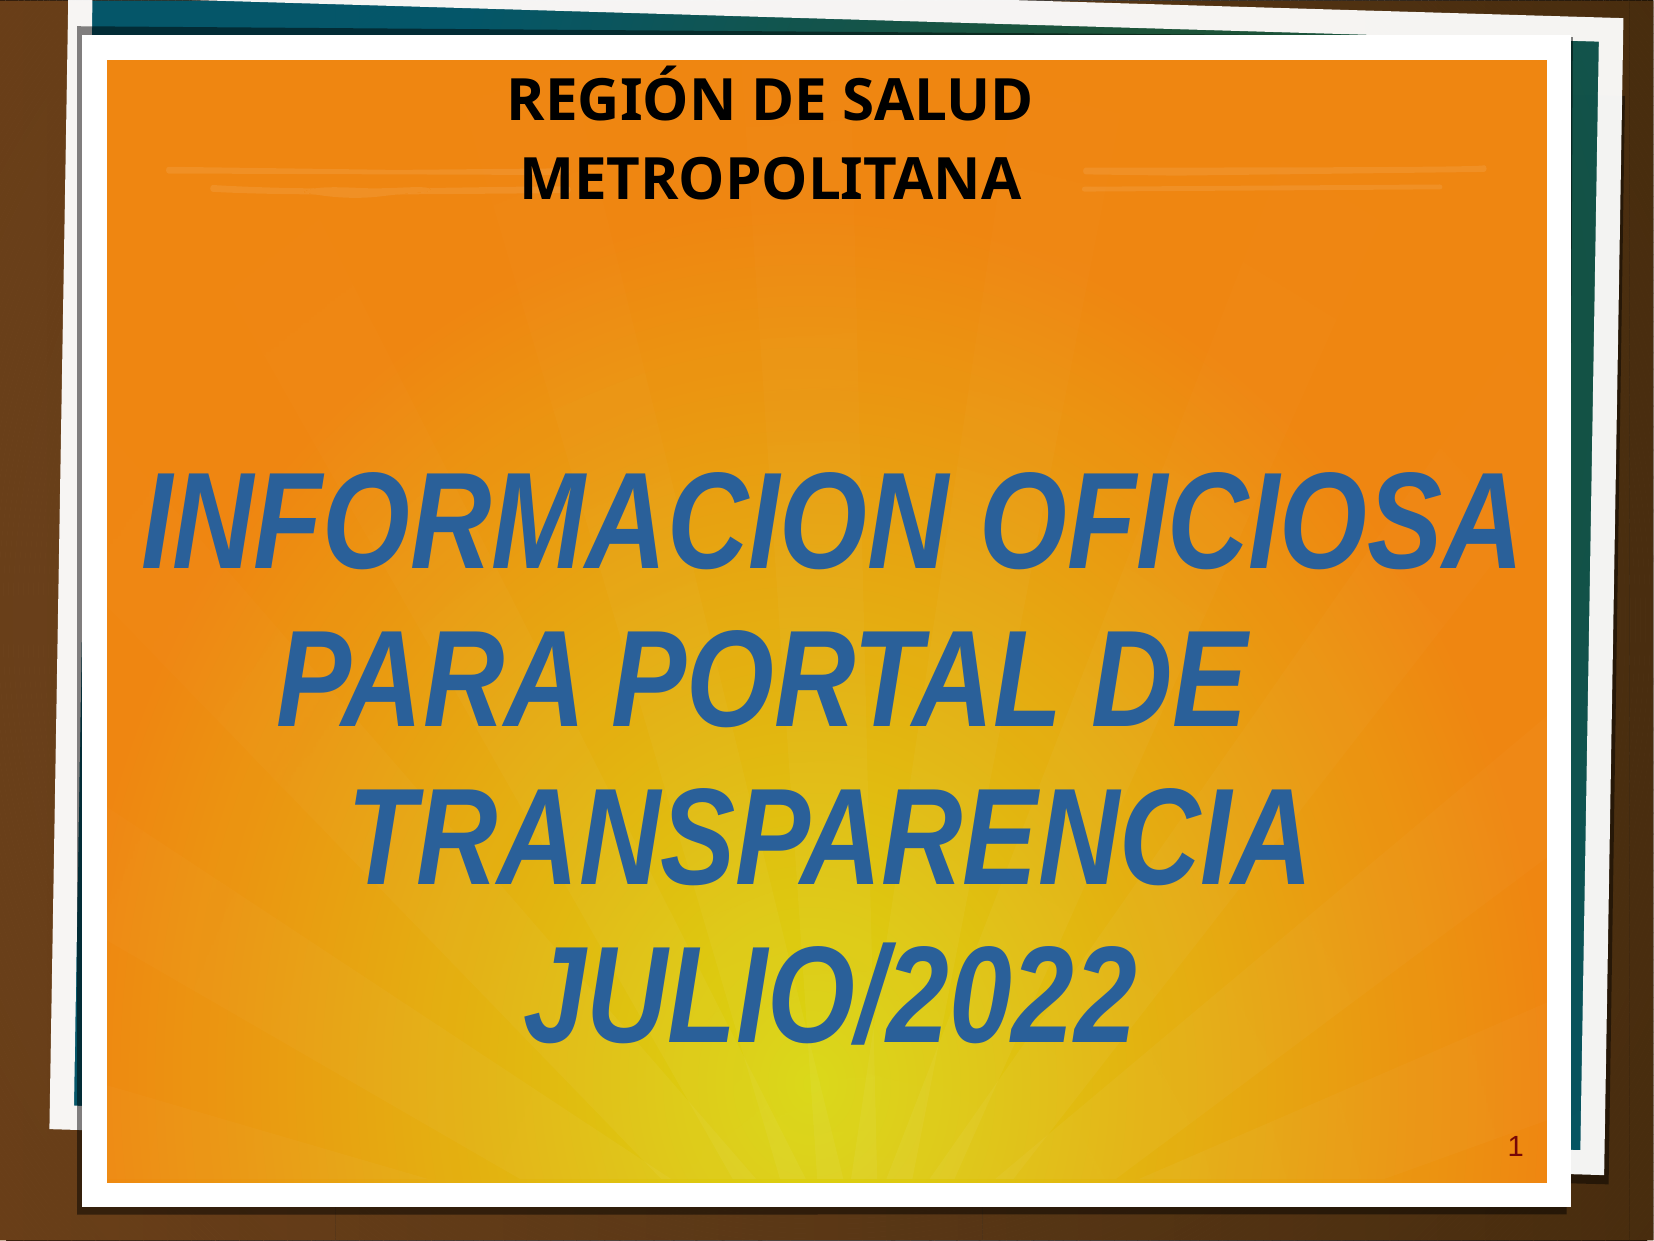

REGIÓN DE SALUD
METROPOLITANA
INFORMACION OFICIOSA 	PARA PORTAL DE 			TRANSPARENCIA
JULIO/2022
1